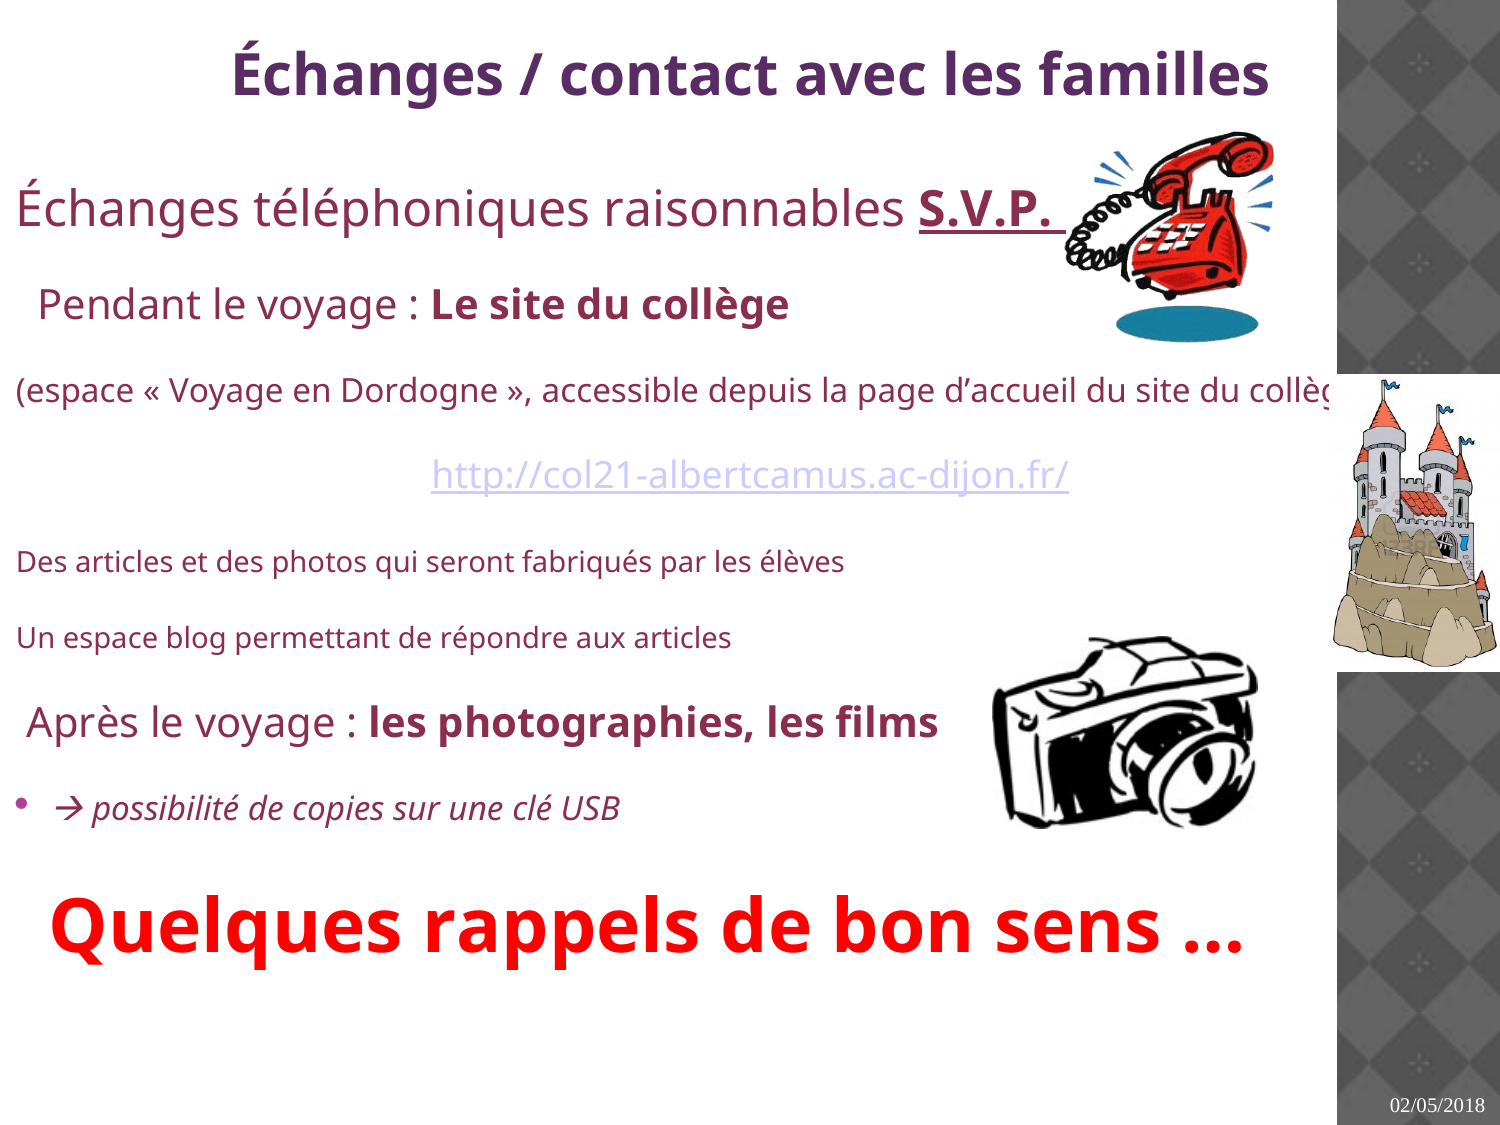

Échanges / contact avec les familles
Échanges téléphoniques raisonnables S.V.P.
 Pendant le voyage : Le site du collège
(espace « Voyage en Dordogne », accessible depuis la page d’accueil du site du collège)
http://col21-albertcamus.ac-dijon.fr/
Des articles et des photos qui seront fabriqués par les élèves
Un espace blog permettant de répondre aux articles
 Après le voyage : les photographies, les films
 possibilité de copies sur une clé USB
Quelques rappels de bon sens …
02/05/2018